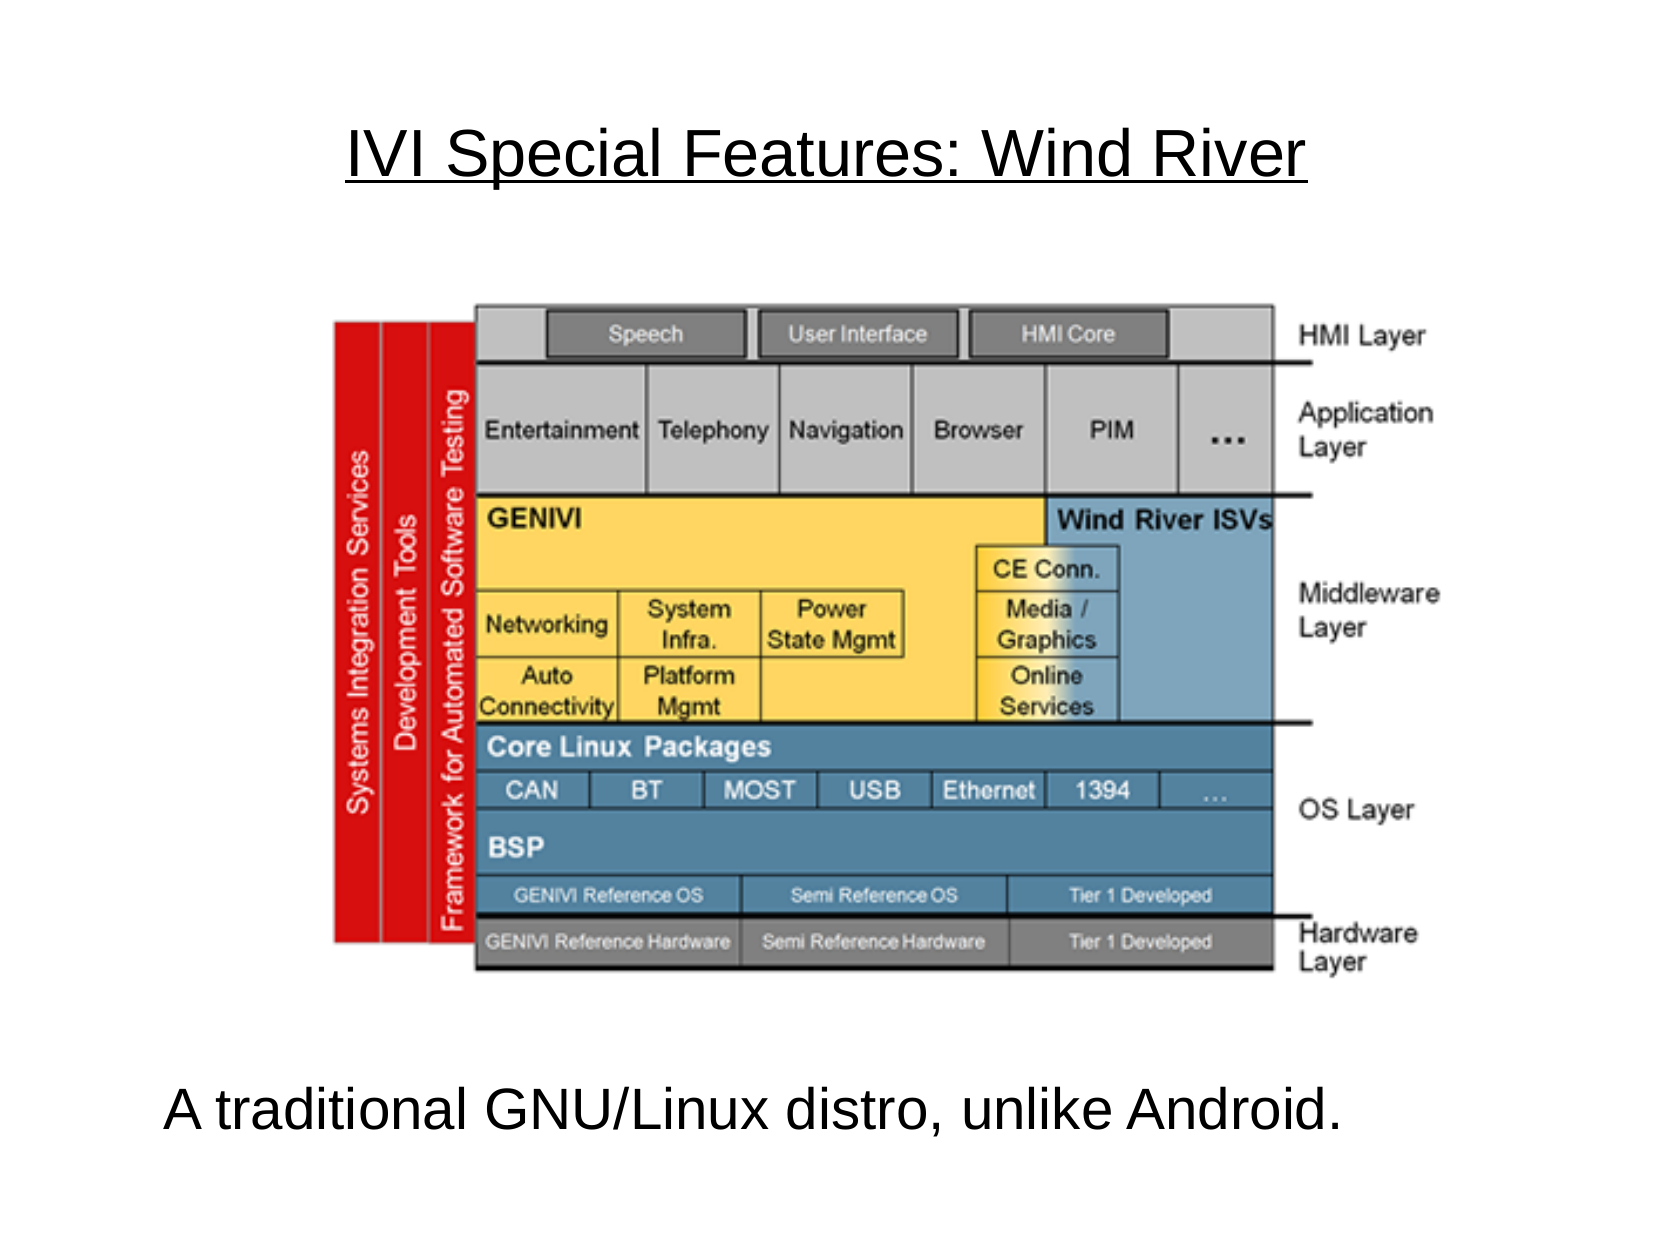

# IVI Special Features: Wind River
A traditional GNU/Linux distro, unlike Android.